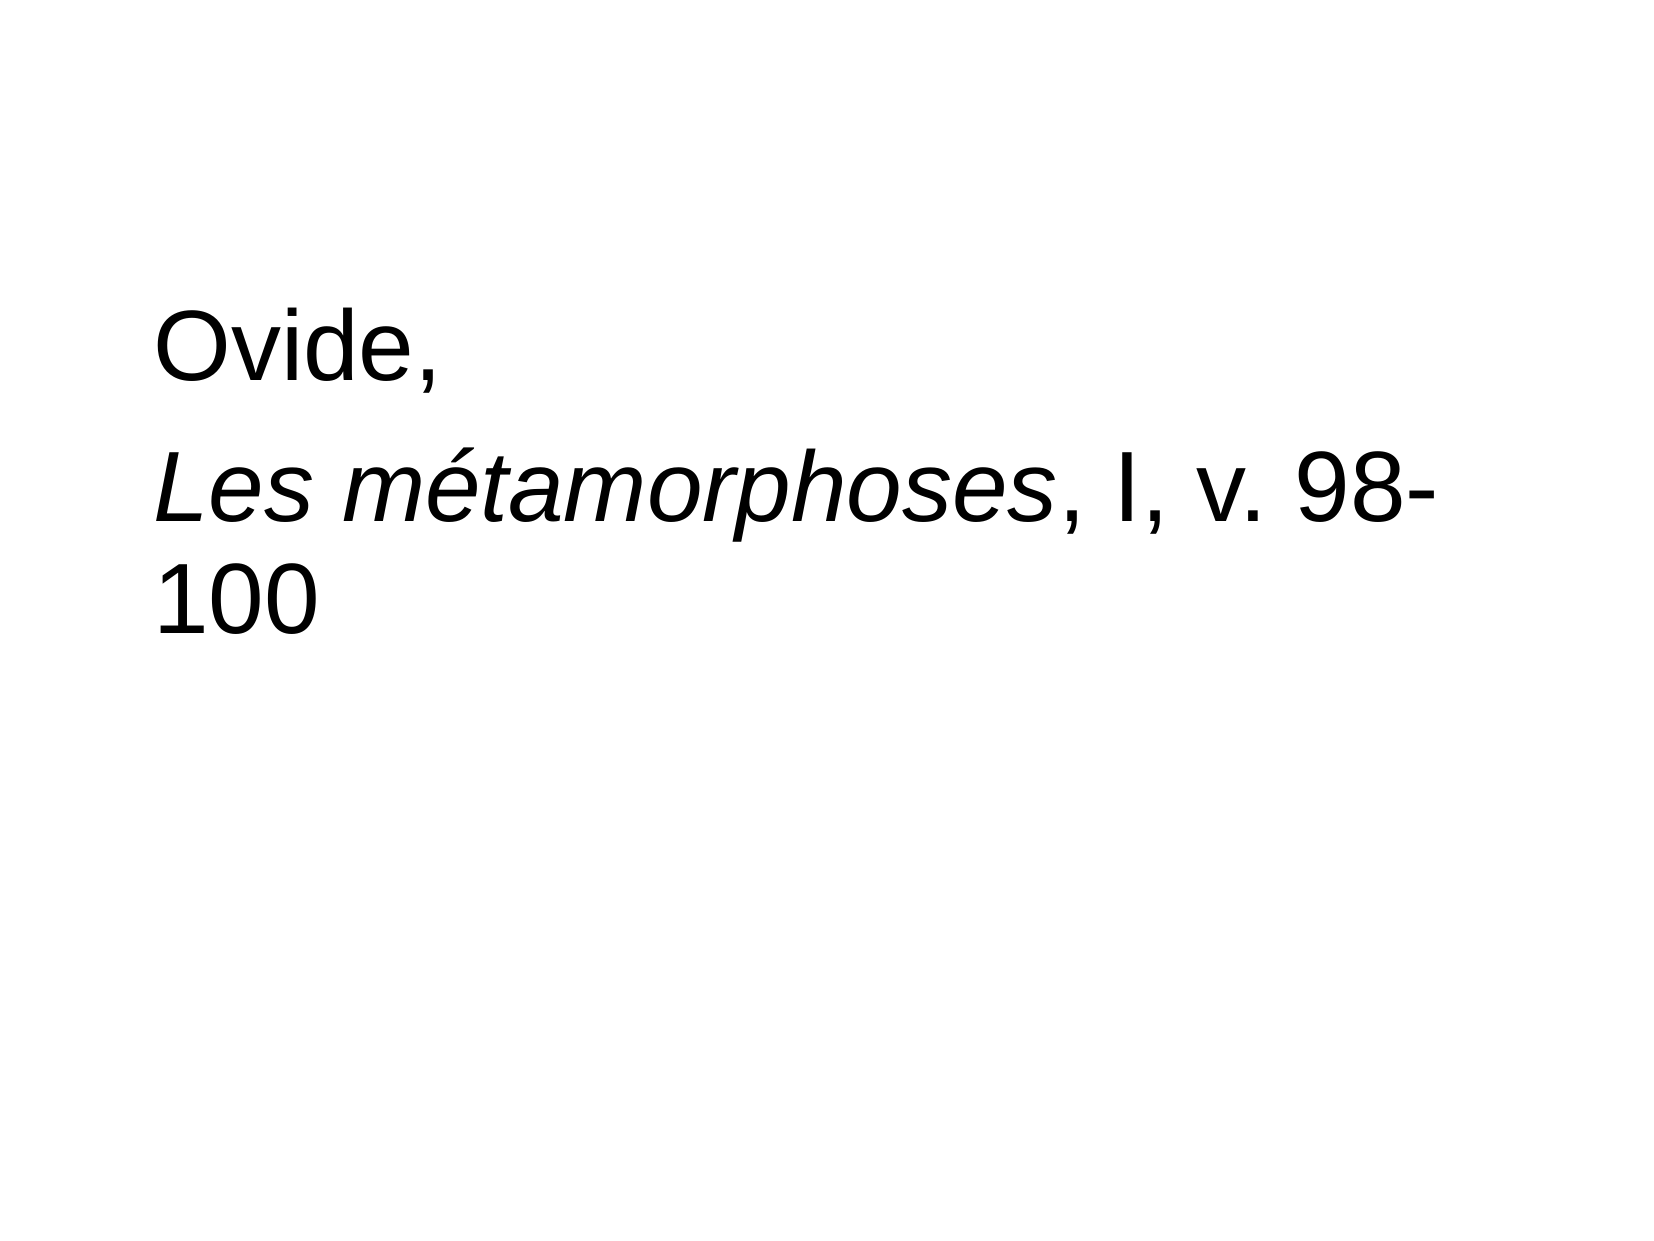

# Ovide,
Les métamorphoses, I, v. 98-100